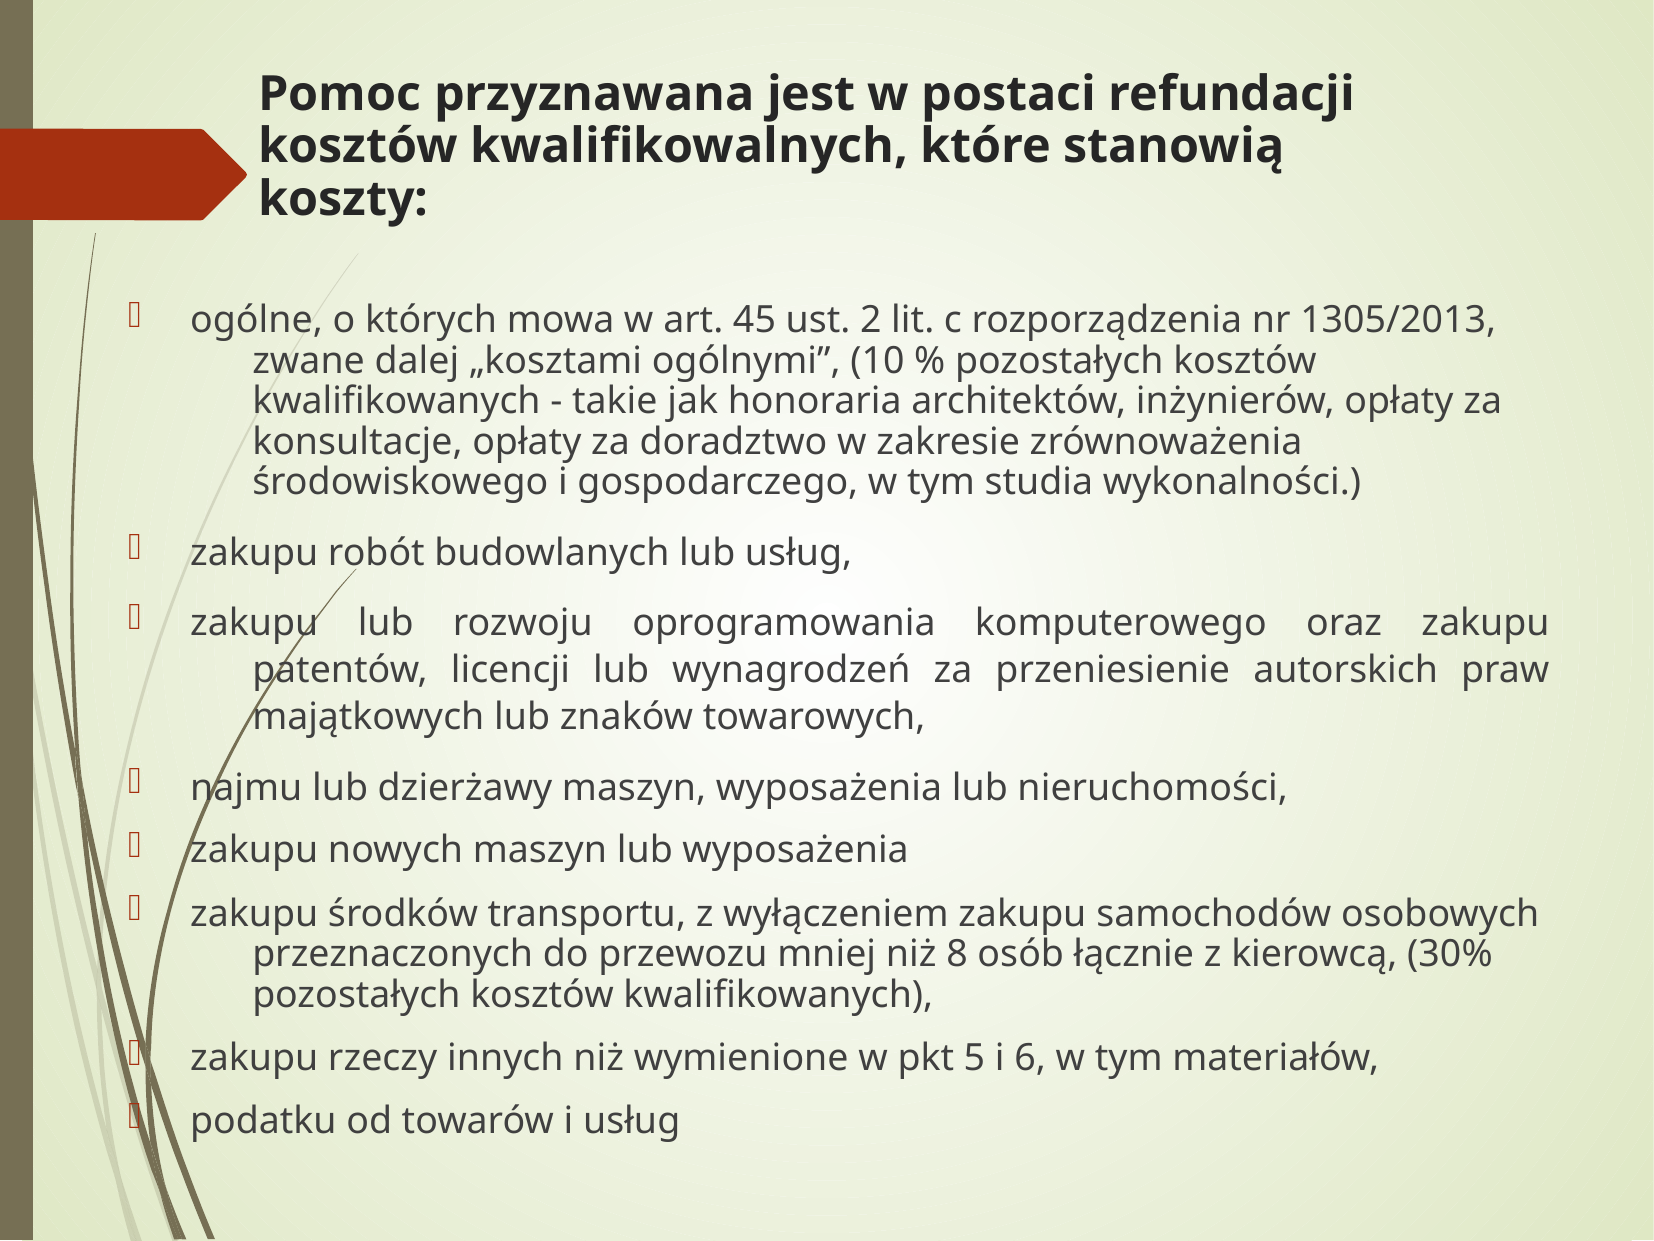

# Pomoc przyznawana jest w postaci refundacji kosztów kwalifikowalnych, które stanowią koszty:
ogólne, o których mowa w art. 45 ust. 2 lit. c rozporządzenia nr 1305/2013, zwane dalej „kosztami ogólnymi”, (10 % pozostałych kosztów kwalifikowanych - takie jak honoraria architektów, inżynierów, opłaty za konsultacje, opłaty za doradztwo w zakresie zrównoważenia środowiskowego i gospodarczego, w tym studia wykonalności.)
zakupu robót budowlanych lub usług,
zakupu lub rozwoju oprogramowania komputerowego oraz zakupu patentów, licencji lub wynagrodzeń za przeniesienie autorskich praw majątkowych lub znaków towarowych,
najmu lub dzierżawy maszyn, wyposażenia lub nieruchomości,
zakupu nowych maszyn lub wyposażenia
zakupu środków transportu, z wyłączeniem zakupu samochodów osobowych przeznaczonych do przewozu mniej niż 8 osób łącznie z kierowcą, (30% pozostałych kosztów kwalifikowanych),
zakupu rzeczy innych niż wymienione w pkt 5 i 6, w tym materiałów,
podatku od towarów i usług